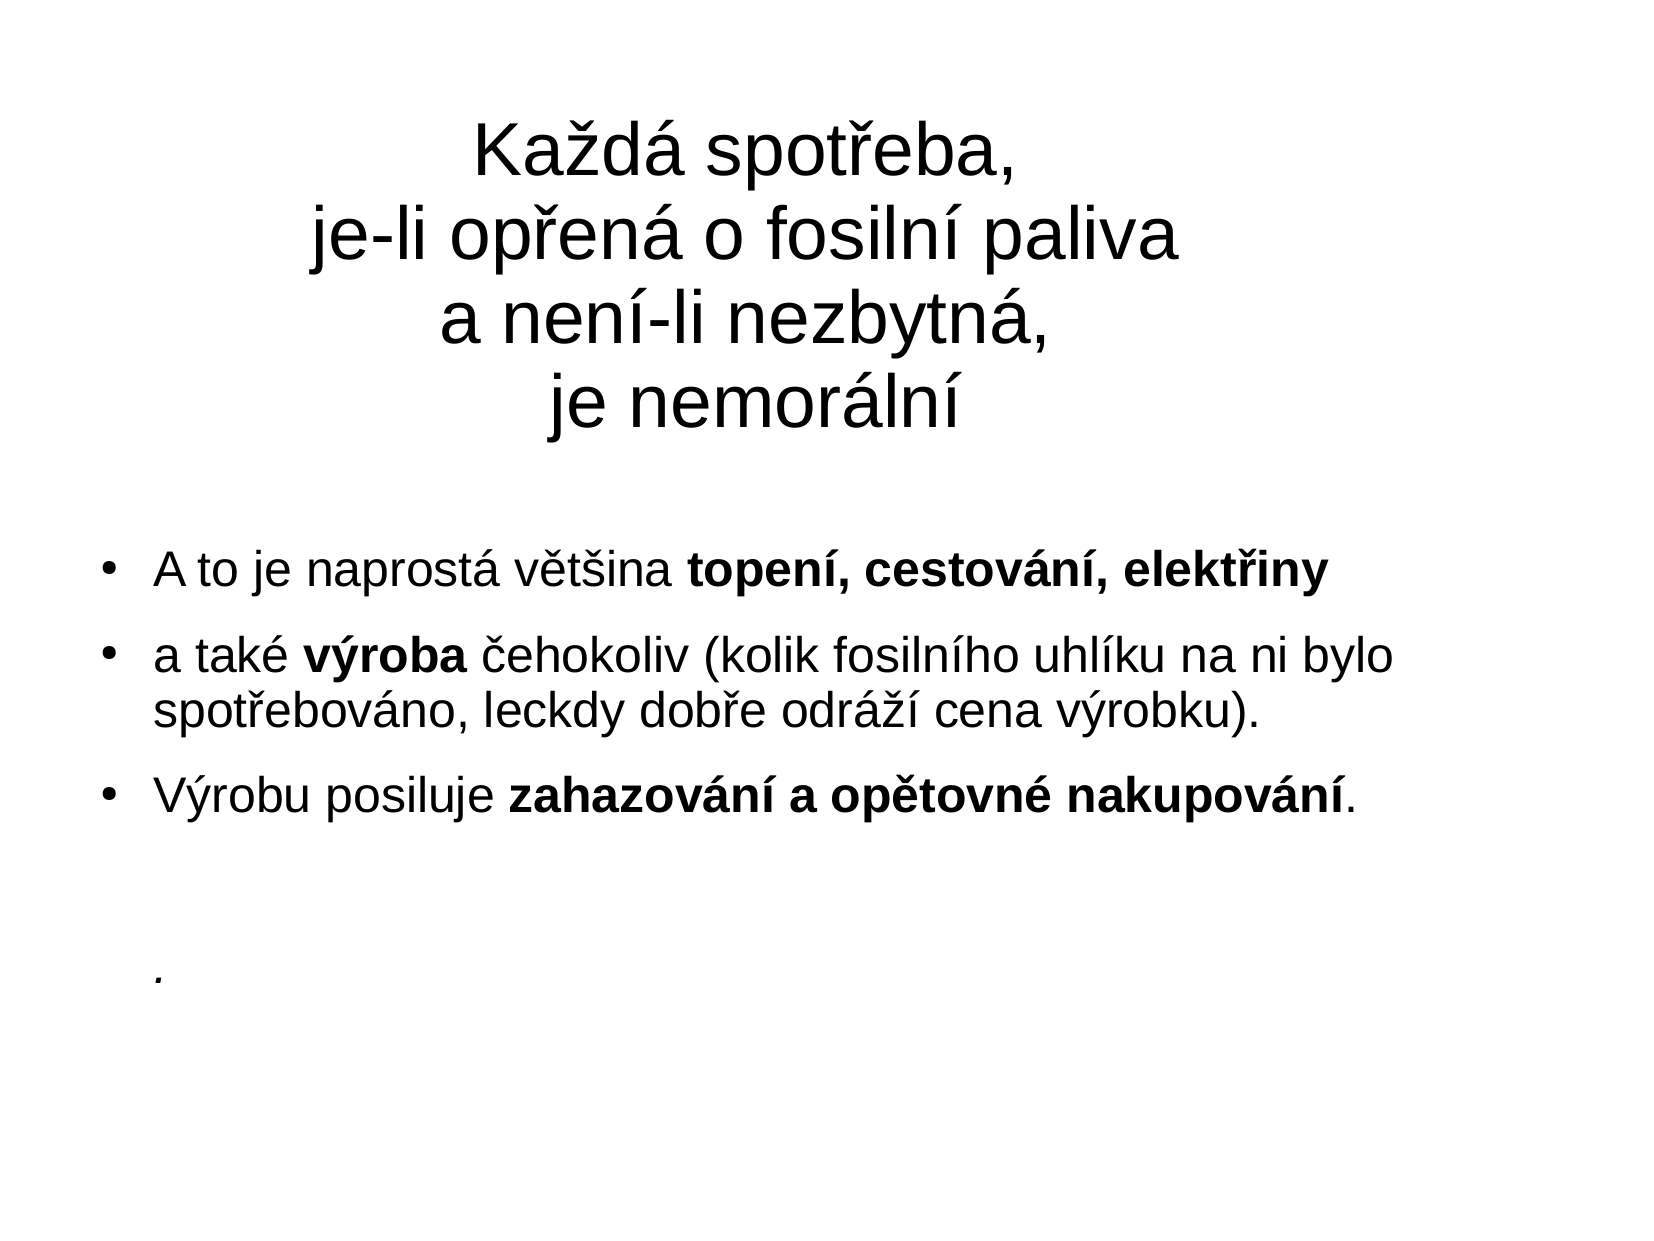

# Každá spotřeba, je-li opřená o fosilní paliva a není-li nezbytná, je nemorální
A to je naprostá většina topení, cestování, elektřiny
a také výroba čehokoliv (kolik fosilního uhlíku na ni bylo spotřebováno, leckdy dobře odráží cena výrobku).
Výrobu posiluje zahazování a opětovné nakupování.
.